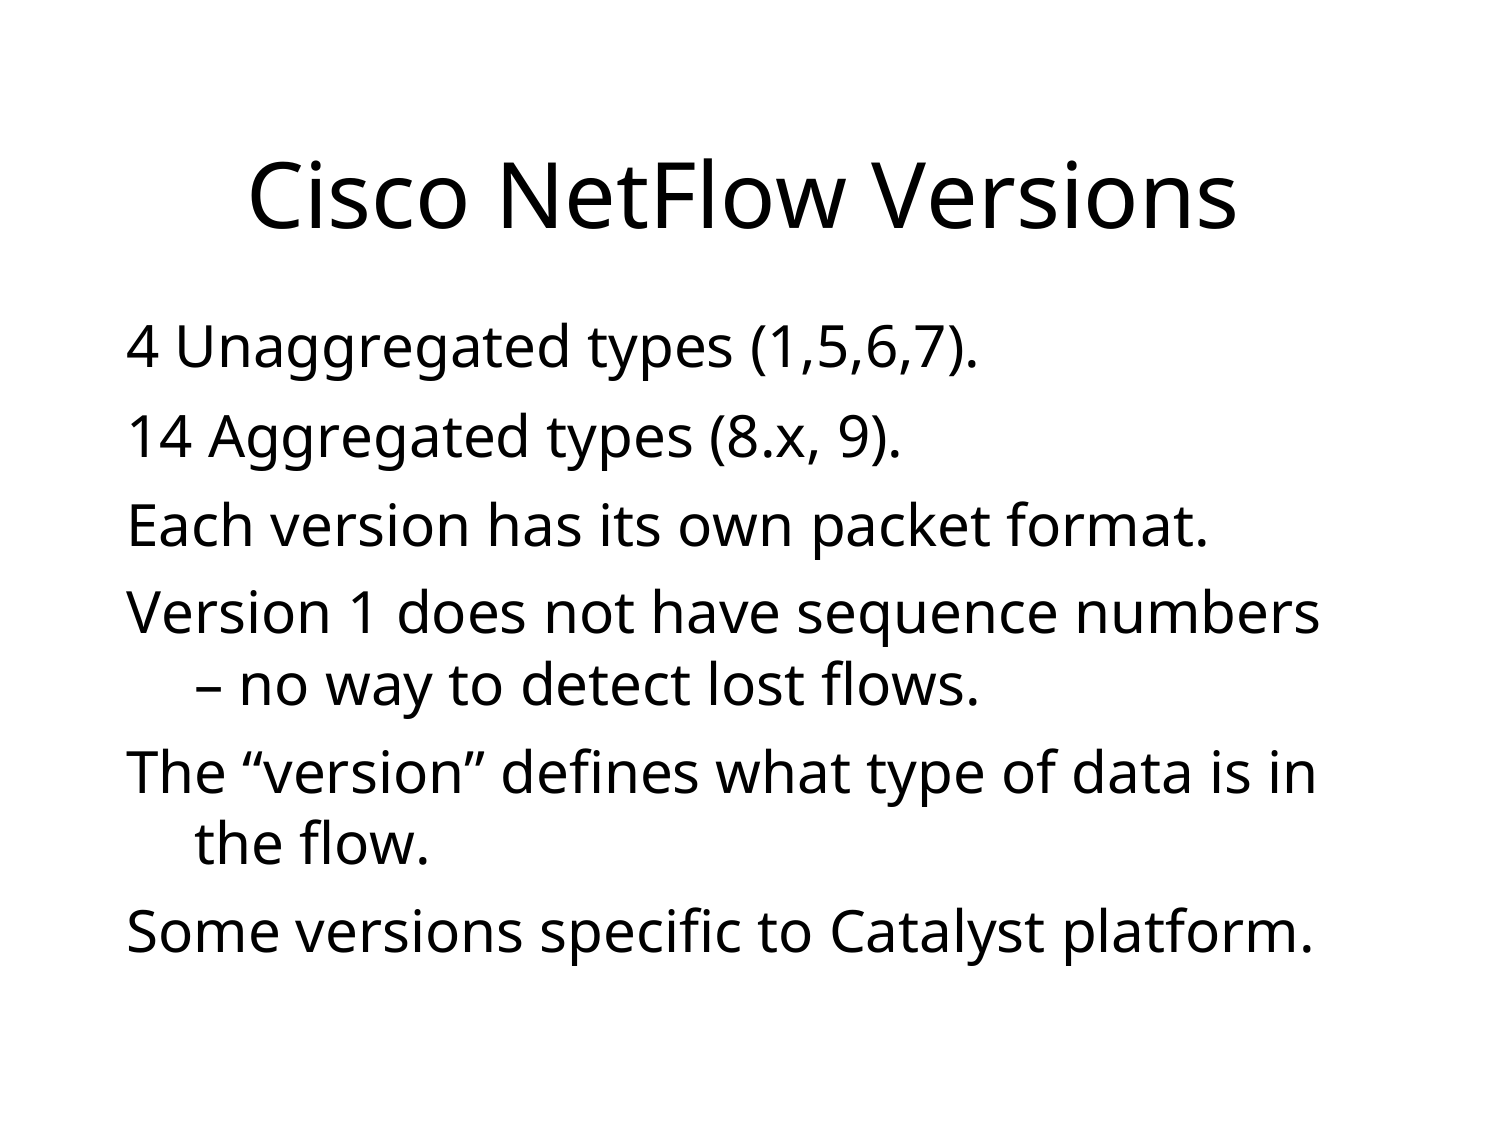

# Cisco NetFlow Versions
4 Unaggregated types (1,5,6,7).
14 Aggregated types (8.x, 9).
Each version has its own packet format.
Version 1 does not have sequence numbers – no way to detect lost flows.
The “version” defines what type of data is in the flow.
Some versions specific to Catalyst platform.